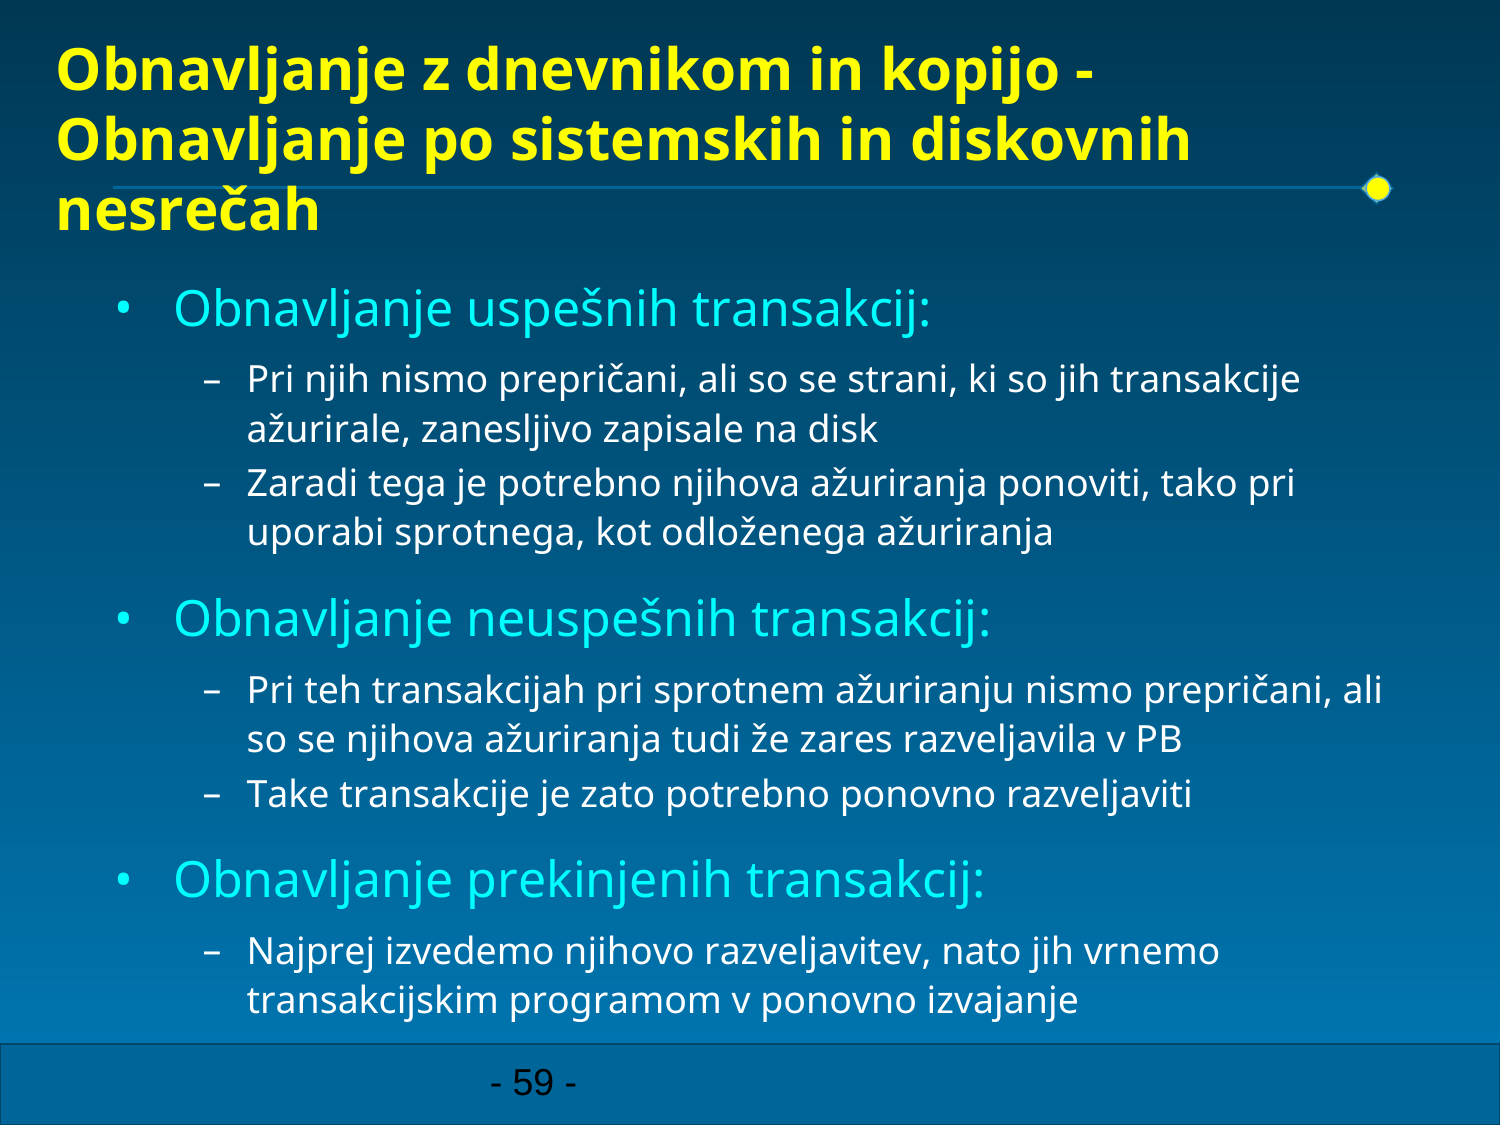

# Obnavljanje z dnevnikom in kopijo - Obnavljanje po sistemskih in diskovnih nesrečah
Obnavljanje uspešnih transakcij:
Pri njih nismo prepričani, ali so se strani, ki so jih transakcije ažurirale, zanesljivo zapisale na disk
Zaradi tega je potrebno njihova ažuriranja ponoviti, tako pri uporabi sprotnega, kot odloženega ažuriranja
Obnavljanje neuspešnih transakcij:
Pri teh transakcijah pri sprotnem ažuriranju nismo prepričani, ali so se njihova ažuriranja tudi že zares razveljavila v PB
Take transakcije je zato potrebno ponovno razveljaviti
Obnavljanje prekinjenih transakcij:
Najprej izvedemo njihovo razveljavitev, nato jih vrnemo transakcijskim programom v ponovno izvajanje